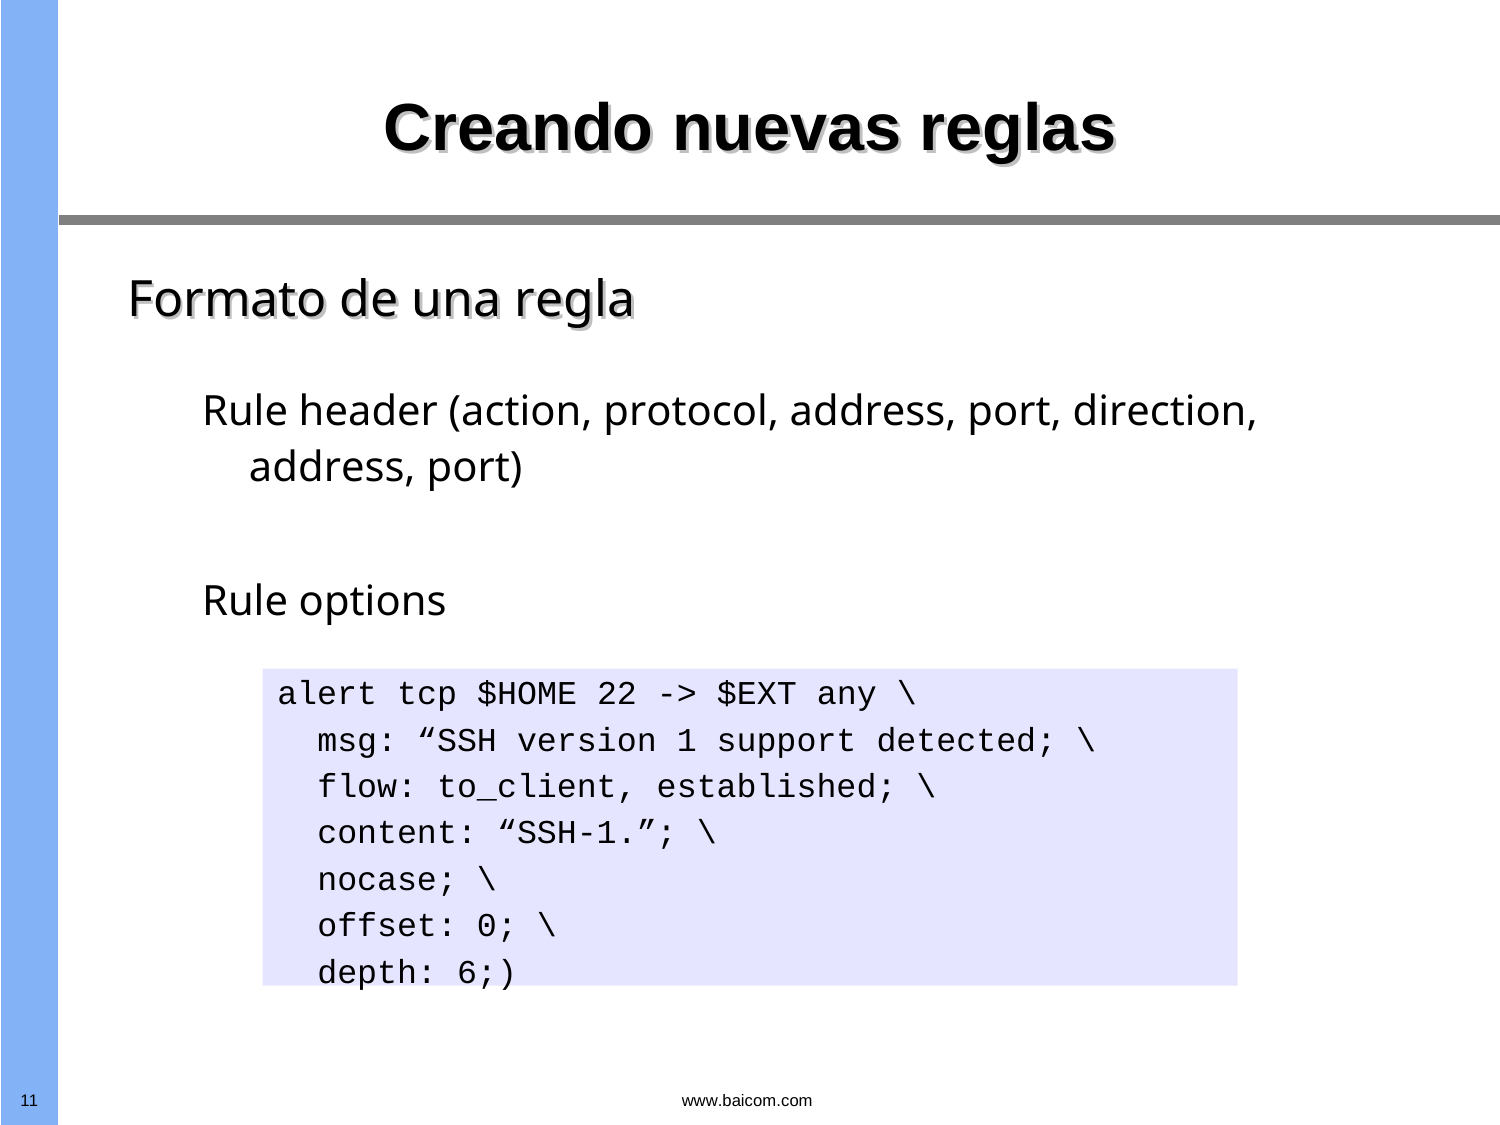

Creando nuevas reglas
# Formato de una regla
Rule header (action, protocol, address, port, direction, address, port)
Rule options
alert tcp $HOME 22 -> $EXT any \
 msg: “SSH version 1 support detected; \
 flow: to_client, established; \
 content: “SSH-1.”; \
 nocase; \
 offset: 0; \
 depth: 6;)
11
www.baicom.com